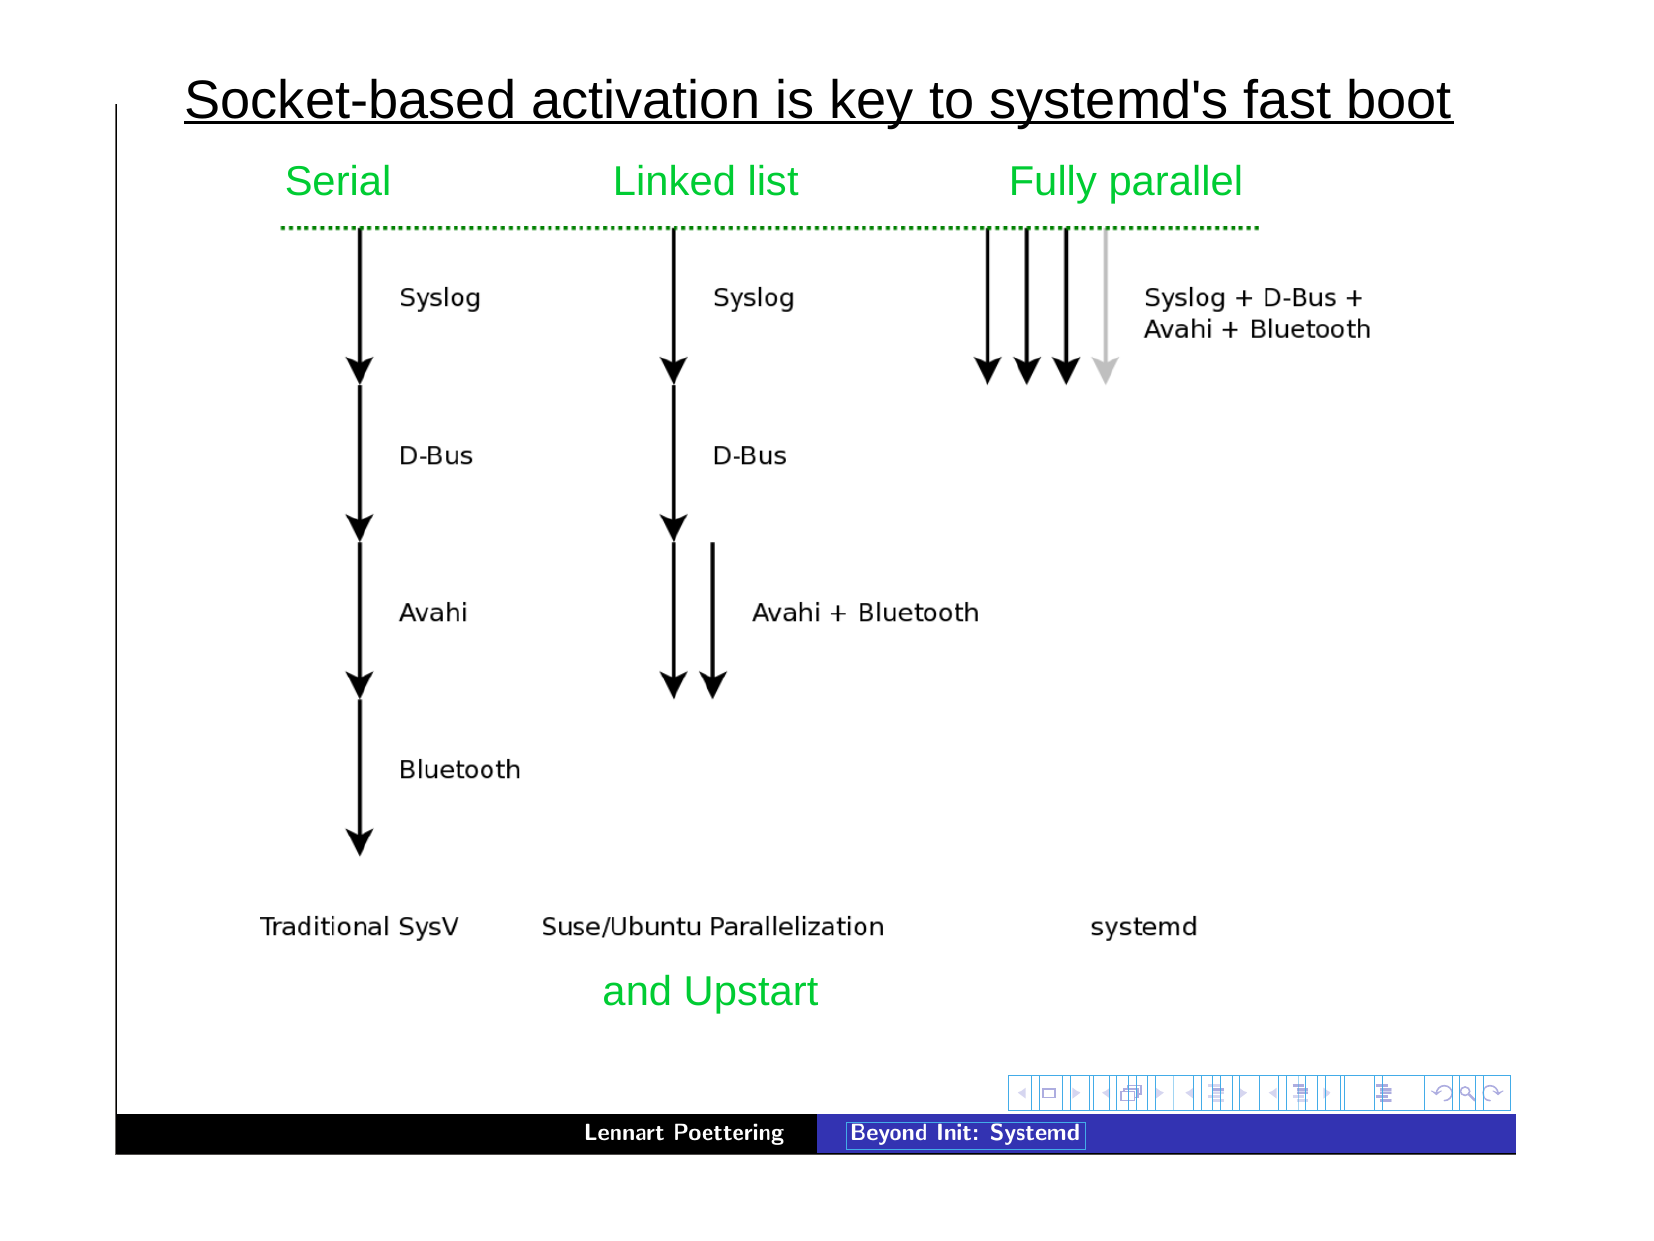

# Socket-based activation is key to systemd's fast boot
Serial
Linked list
Fully parallel
and Upstart